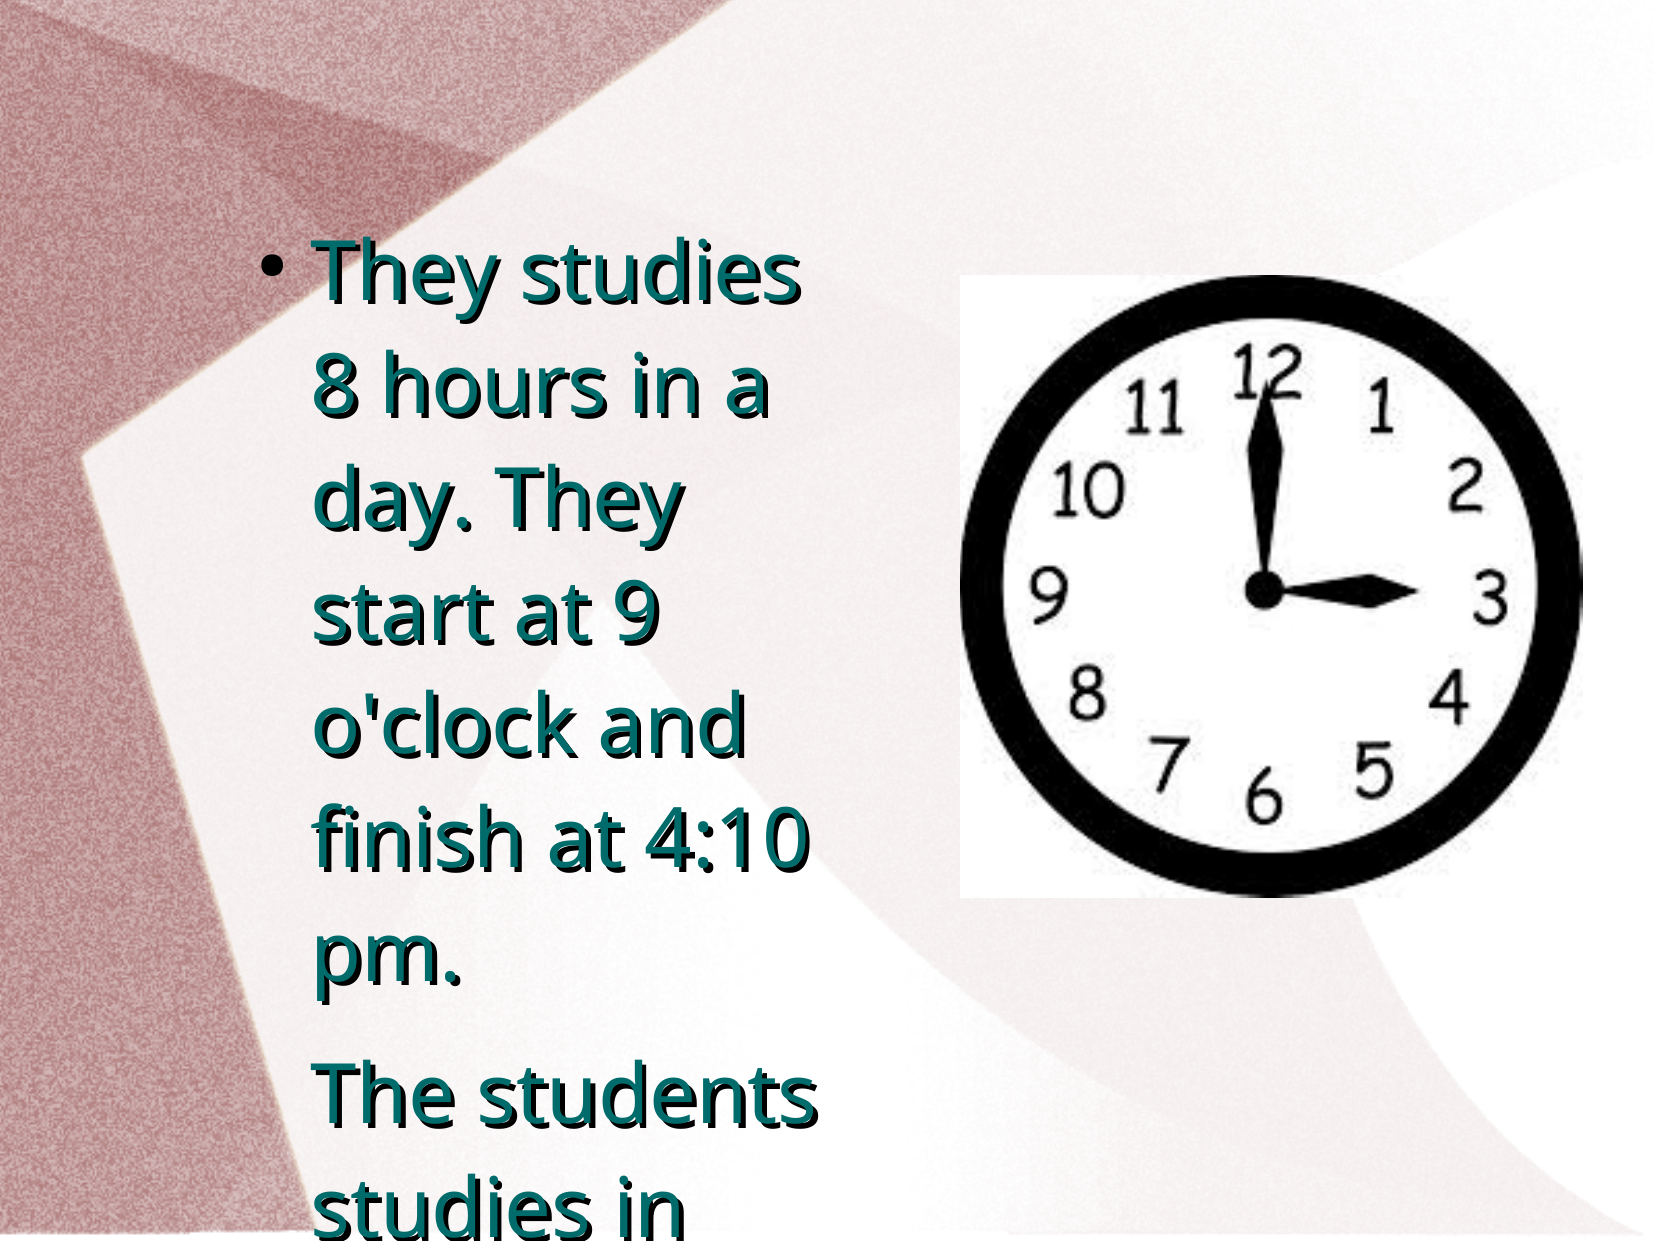

# They studies 8 hours in a day. They start at 9 o'clock and finish at 4:10 pm.
The students studies in weekdays.